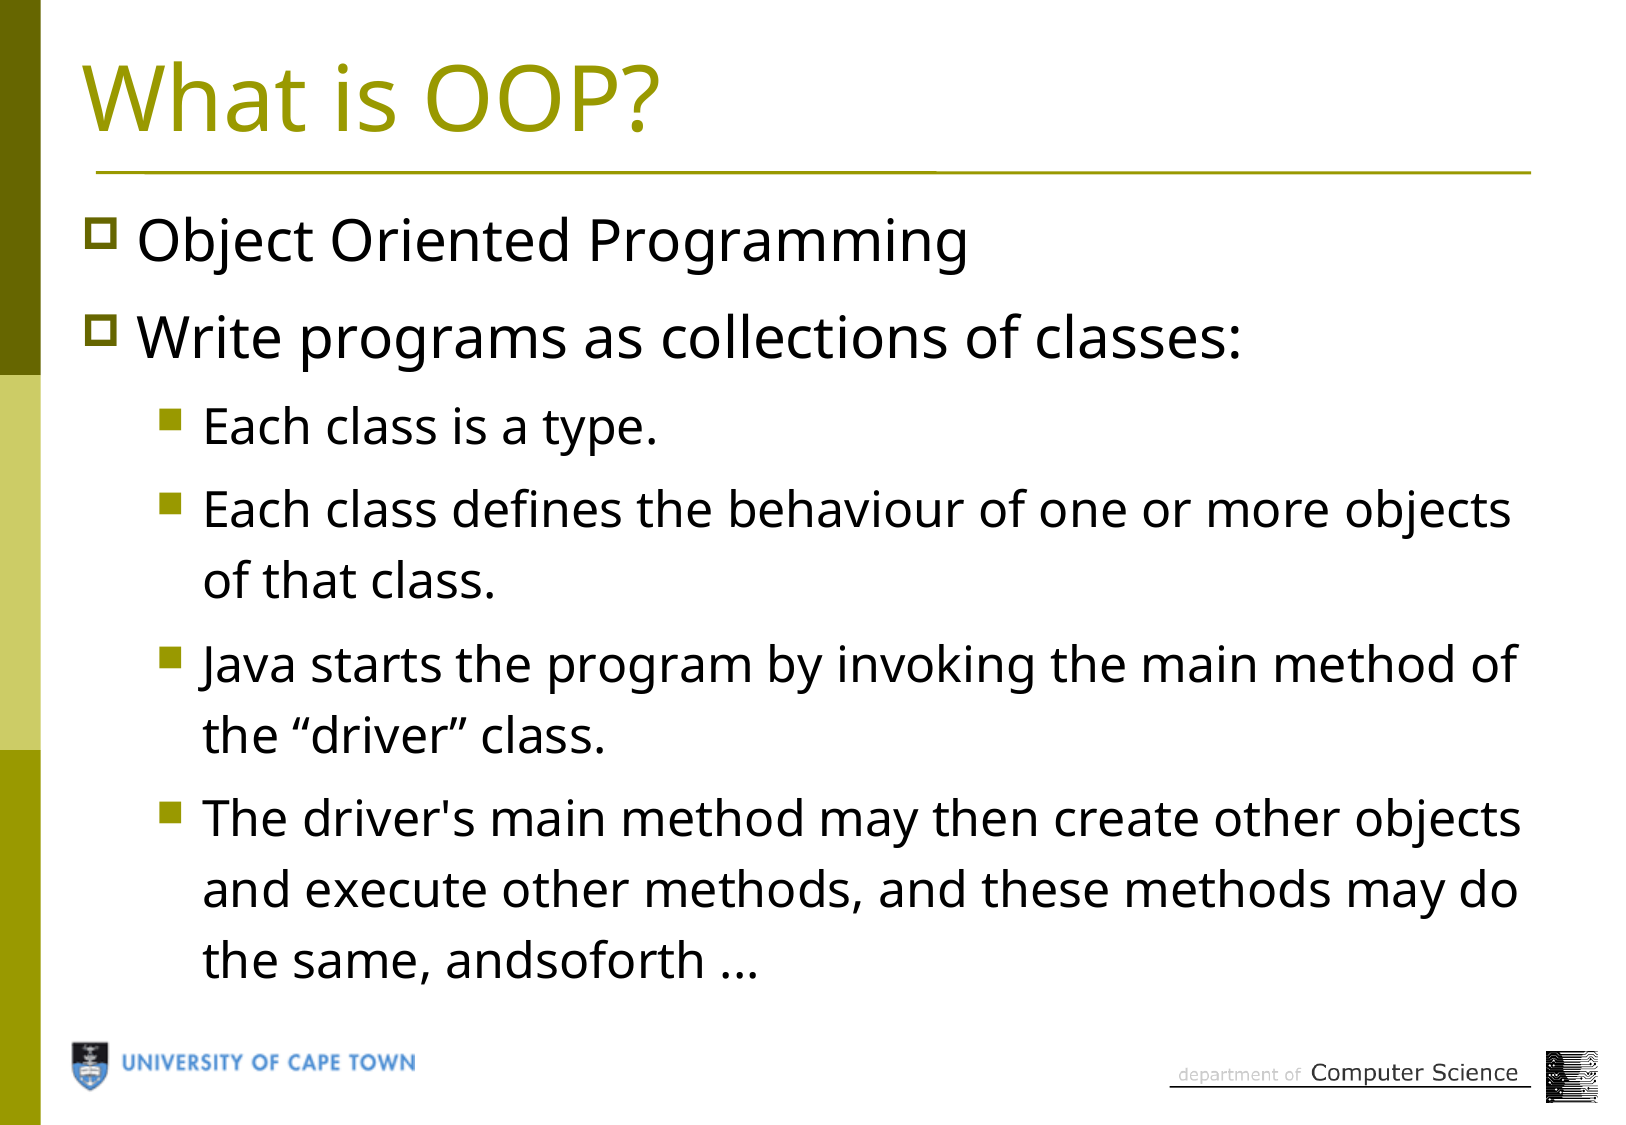

# What is OOP?
Object Oriented Programming
Write programs as collections of classes:
Each class is a type.
Each class defines the behaviour of one or more objects of that class.
Java starts the program by invoking the main method of the “driver” class.
The driver's main method may then create other objects and execute other methods, and these methods may do the same, andsoforth ...